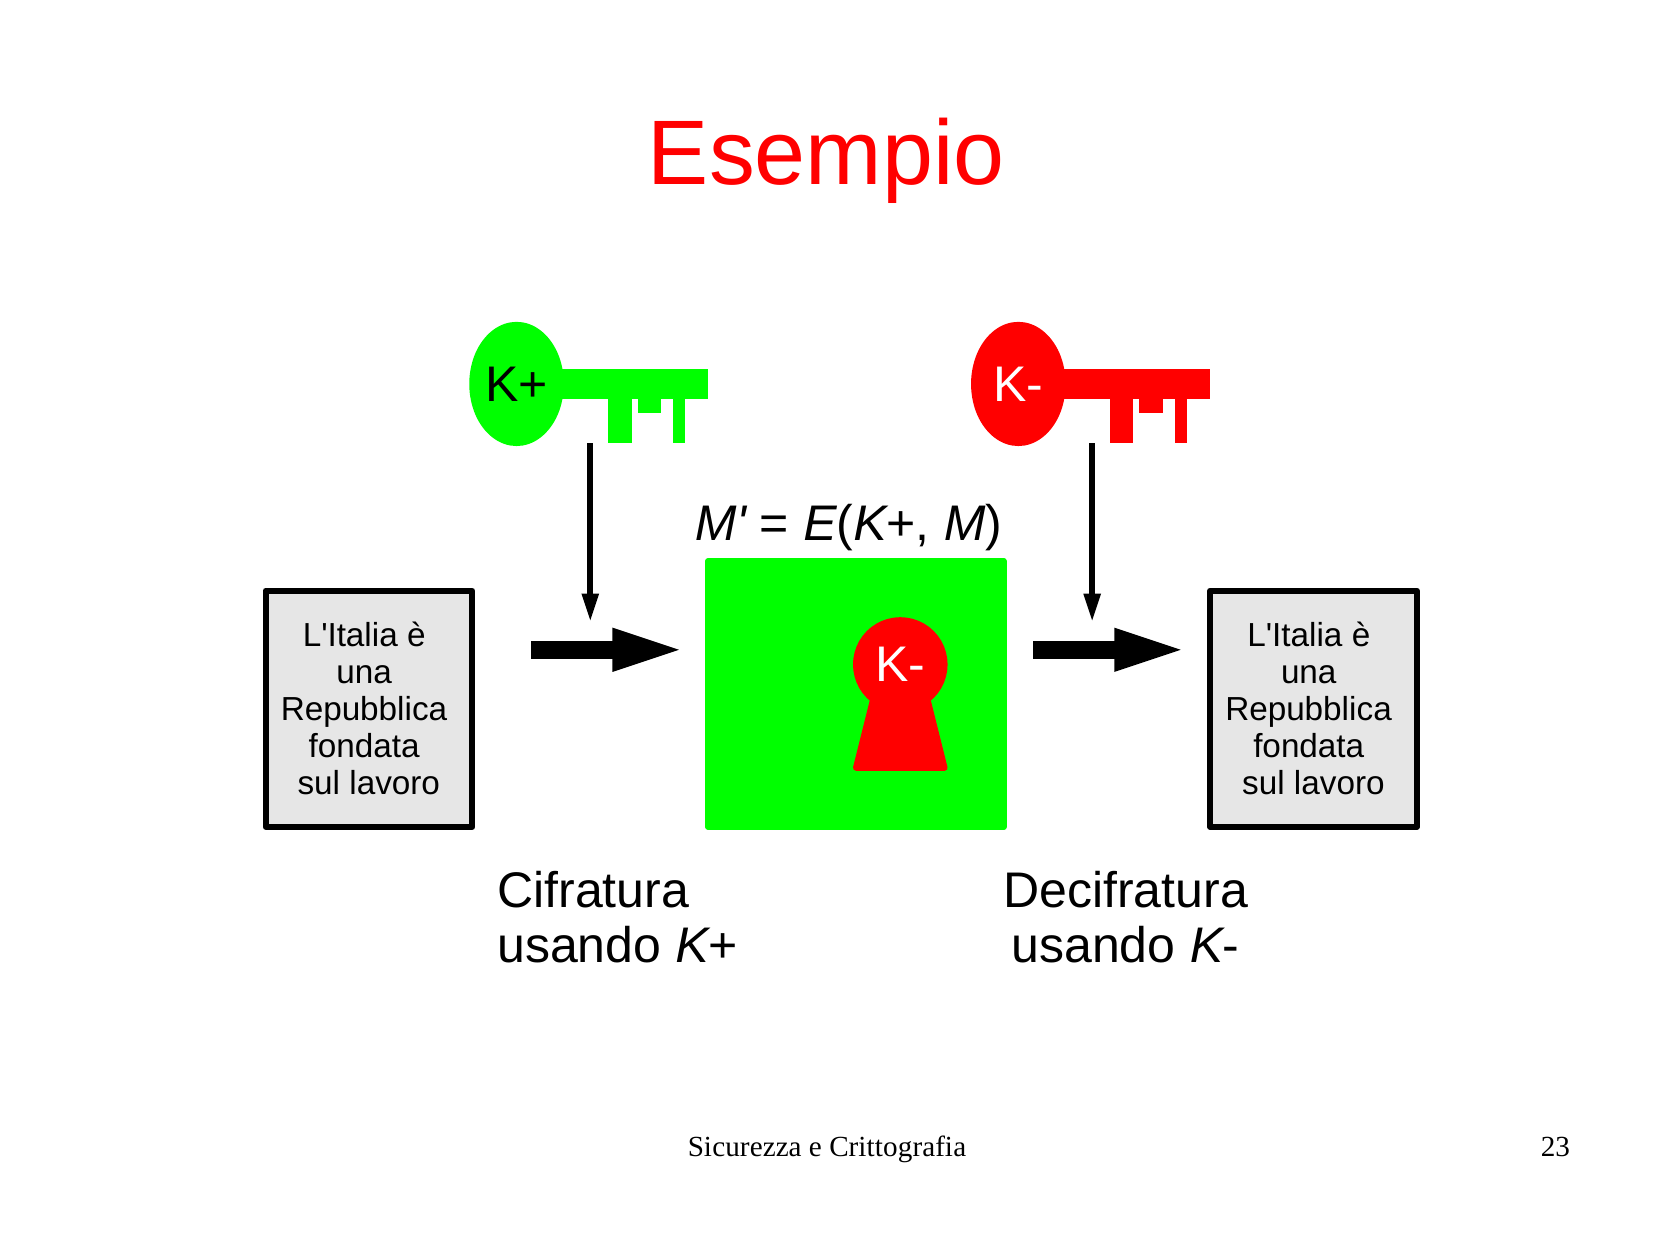

# Esempio
K+
K-
M' = E(K+, M)
L'Italia è
una
Repubblica
fondata
sul lavoro
L'Italia è
una
Repubblica
fondata
sul lavoro
K-
Cifratura
usando K+
Decifratura
usando K-
Sicurezza e Crittografia
23